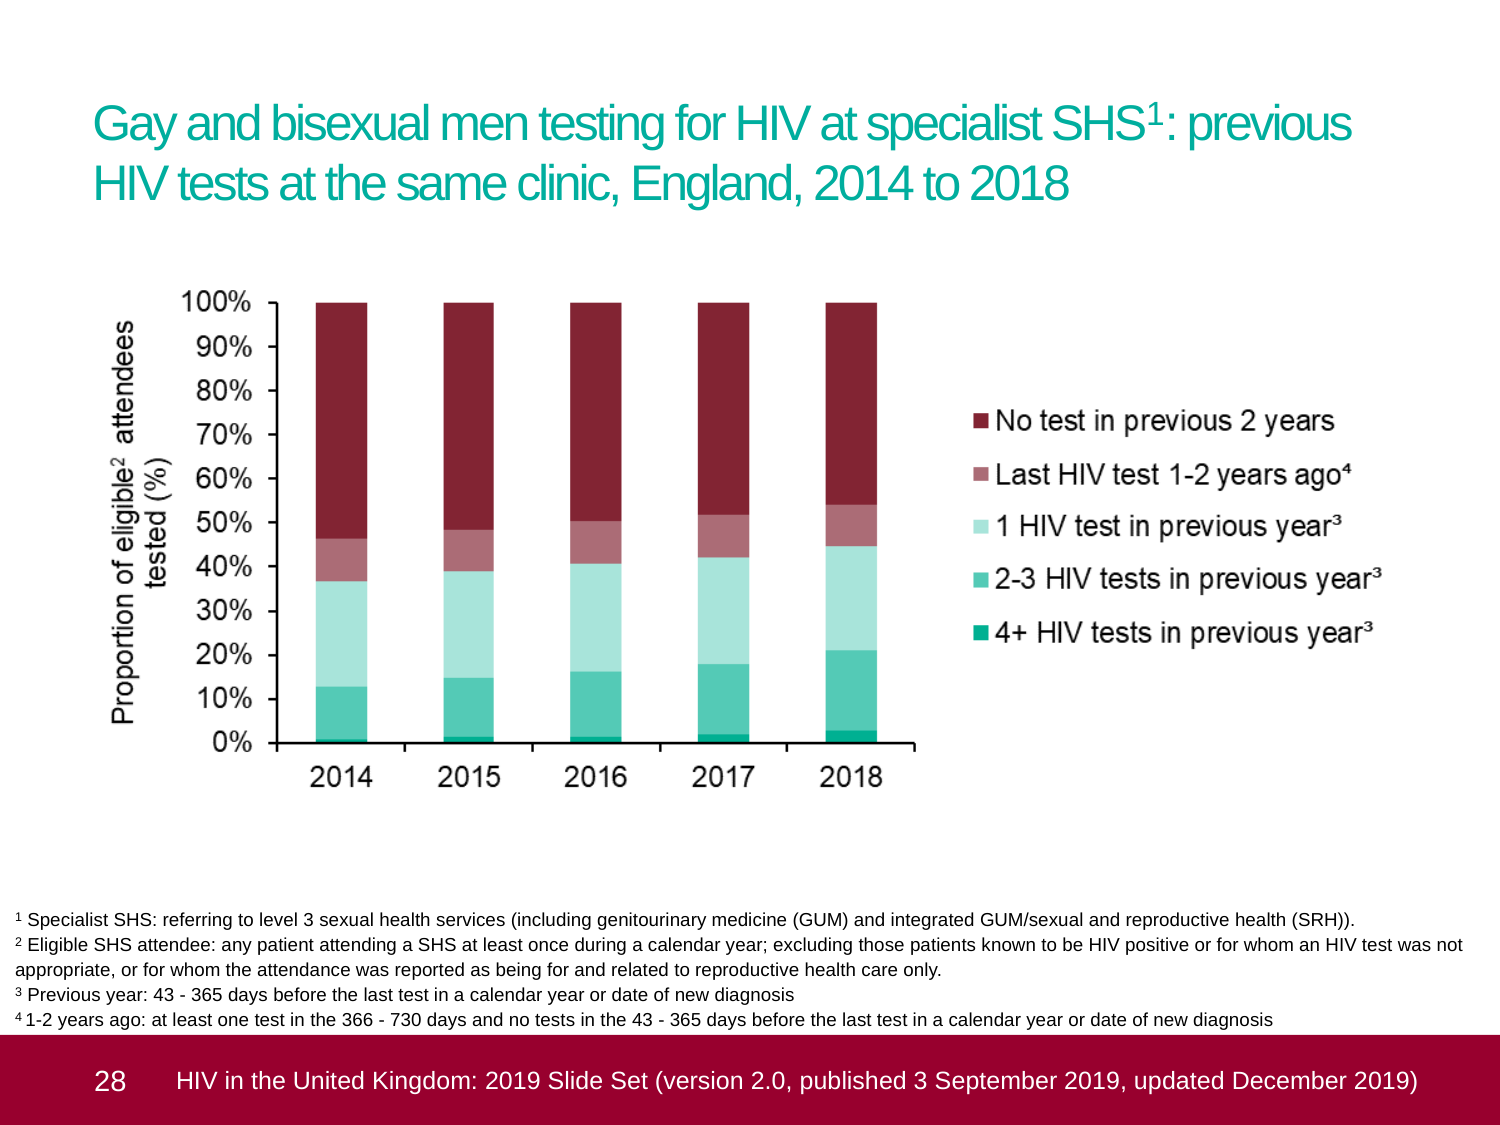

# Gay and bisexual men testing for HIV at specialist SHS1: previous HIV tests at the same clinic, England, 2014 to 2018
1 Specialist SHS: referring to level 3 sexual health services (including genitourinary medicine (GUM) and integrated GUM/sexual and reproductive health (SRH)).
2 Eligible SHS attendee: any patient attending a SHS at least once during a calendar year; excluding those patients known to be HIV positive or for whom an HIV test was not appropriate, or for whom the attendance was reported as being for and related to reproductive health care only.
3 Previous year: 43 - 365 days before the last test in a calendar year or date of new diagnosis
4 1-2 years ago: at least one test in the 366 - 730 days and no tests in the 43 - 365 days before the last test in a calendar year or date of new diagnosis
 1
HIV in the United Kingdom: 2019 Slide Set (version 2.0, published 3 September 2019, updated December 2019)